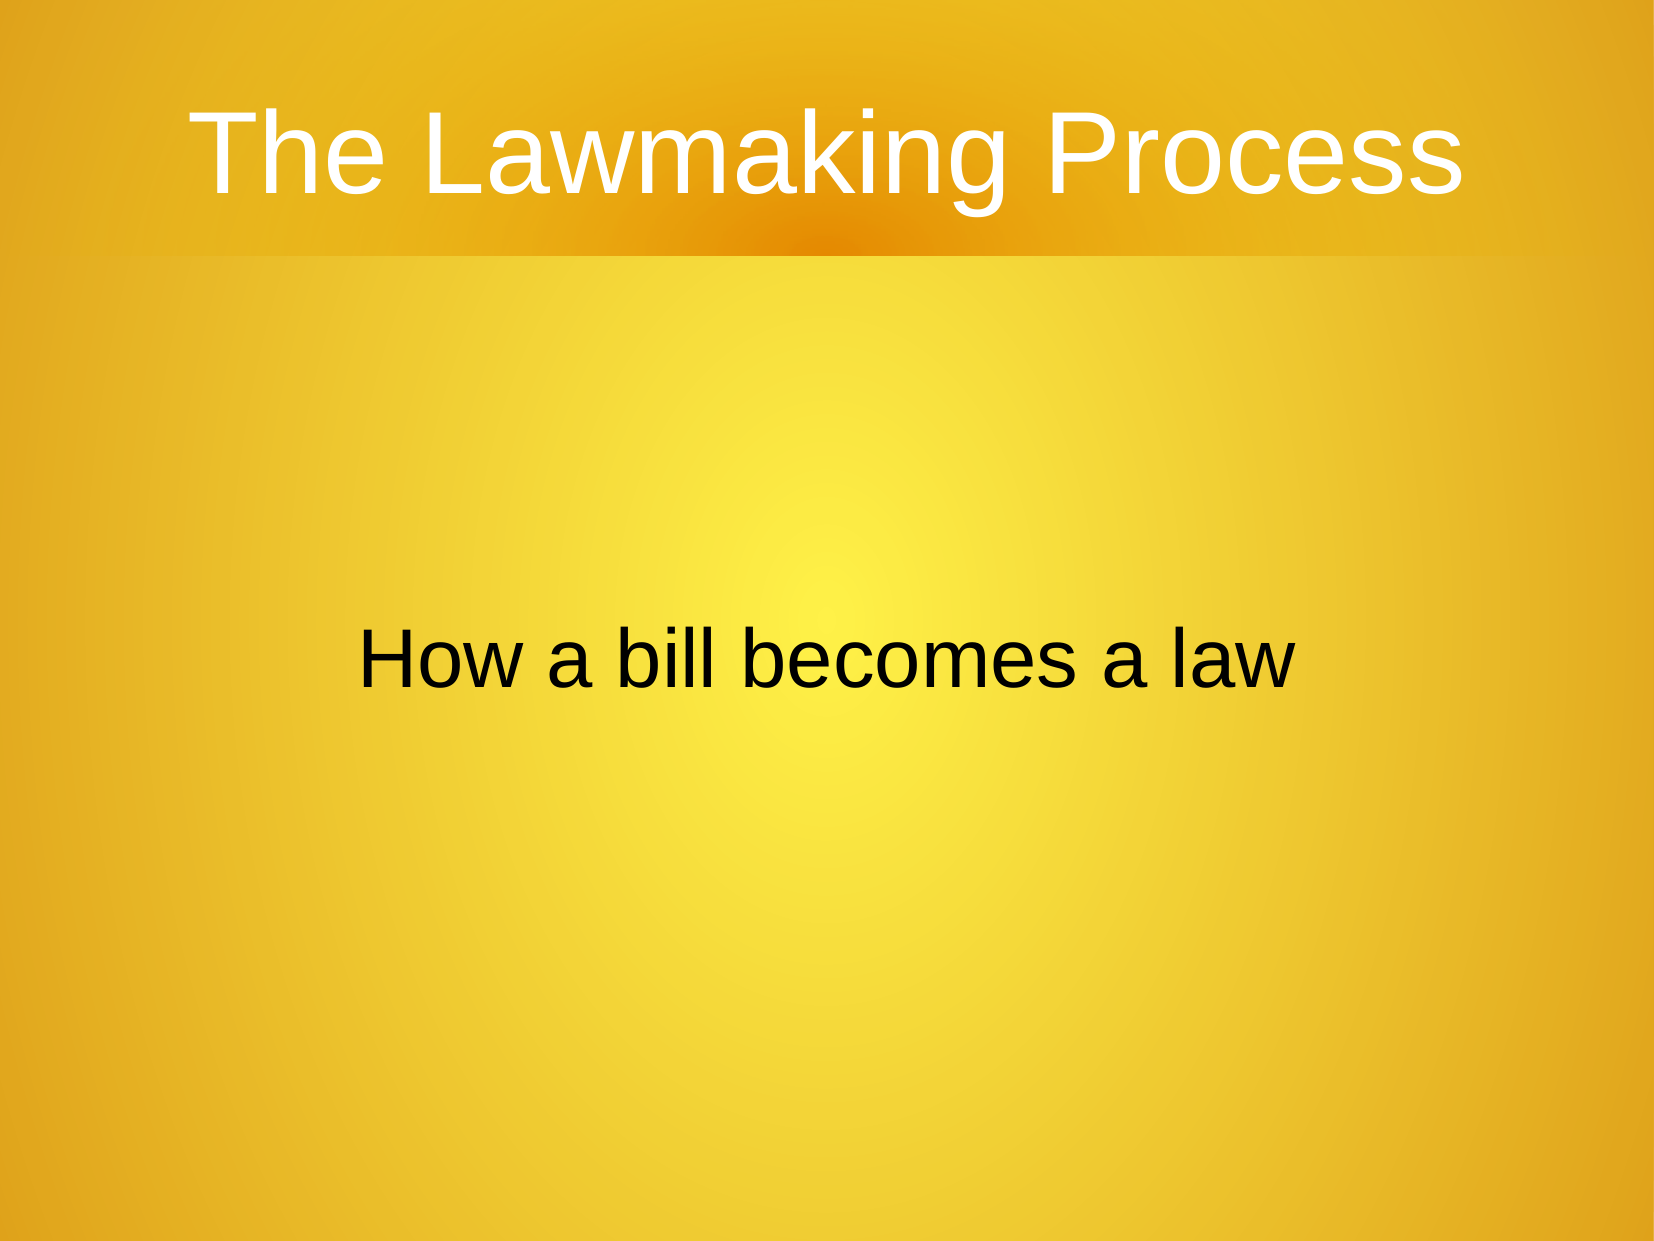

# The Lawmaking Process
How a bill becomes a law